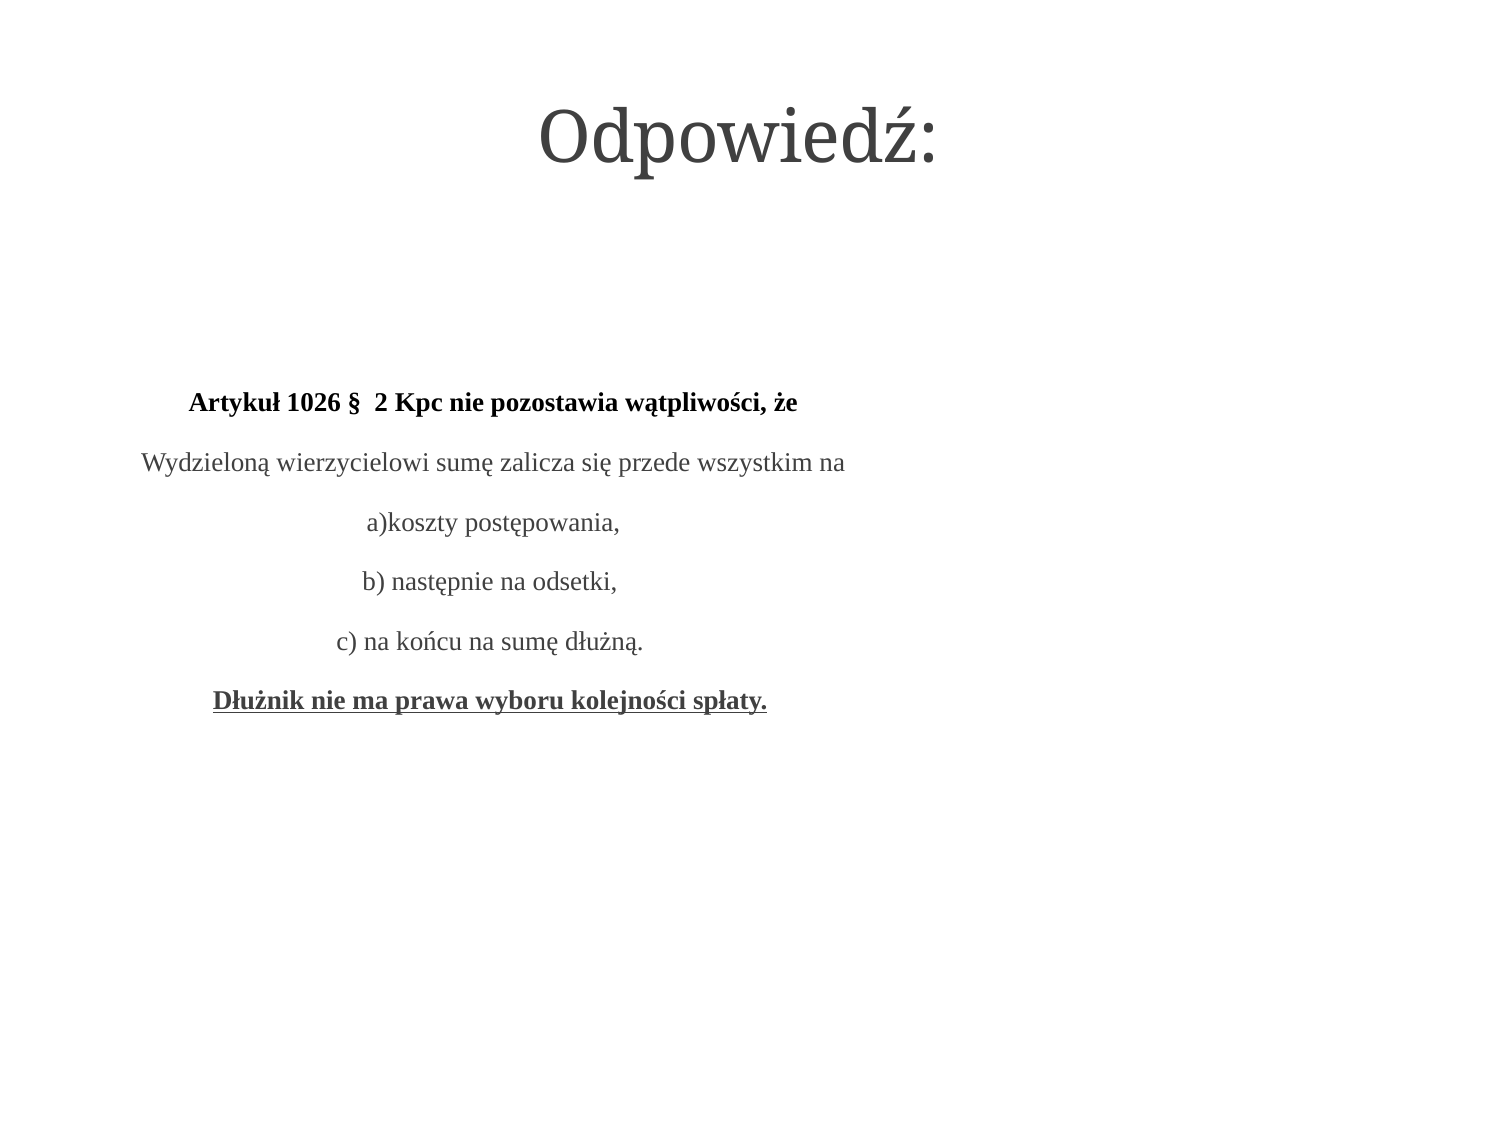

# Odpowiedź:
Artykuł 1026 §  2 Kpc nie pozostawia wątpliwości, że
Wydzieloną wierzycielowi sumę zalicza się przede wszystkim na
 a)koszty postępowania,
b) następnie na odsetki,
c) na końcu na sumę dłużną.
Dłużnik nie ma prawa wyboru kolejności spłaty.